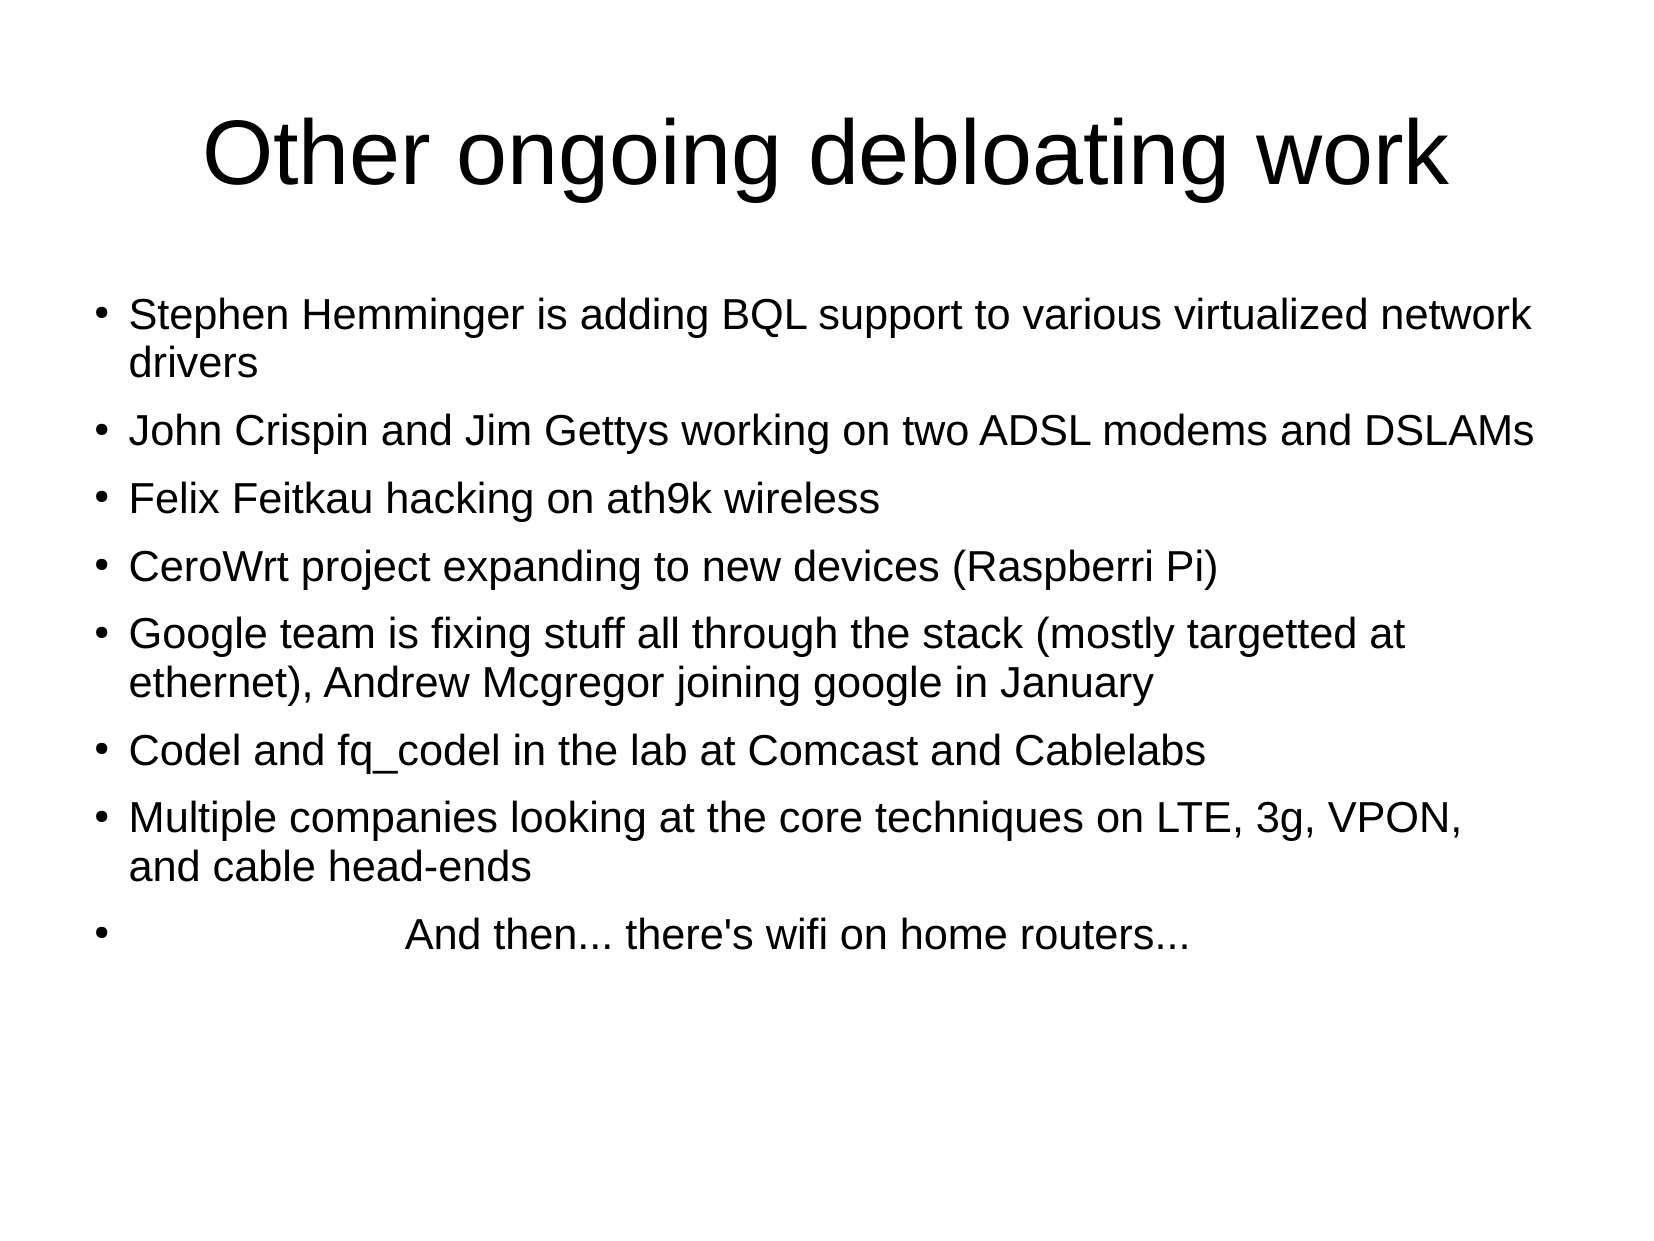

# Other ongoing debloating work
Stephen Hemminger is adding BQL support to various virtualized network drivers
John Crispin and Jim Gettys working on two ADSL modems and DSLAMs
Felix Feitkau hacking on ath9k wireless
CeroWrt project expanding to new devices (Raspberri Pi)
Google team is fixing stuff all through the stack (mostly targetted at ethernet), Andrew Mcgregor joining google in January
Codel and fq_codel in the lab at Comcast and Cablelabs
Multiple companies looking at the core techniques on LTE, 3g, VPON, and cable head-ends
 And then... there's wifi on home routers...